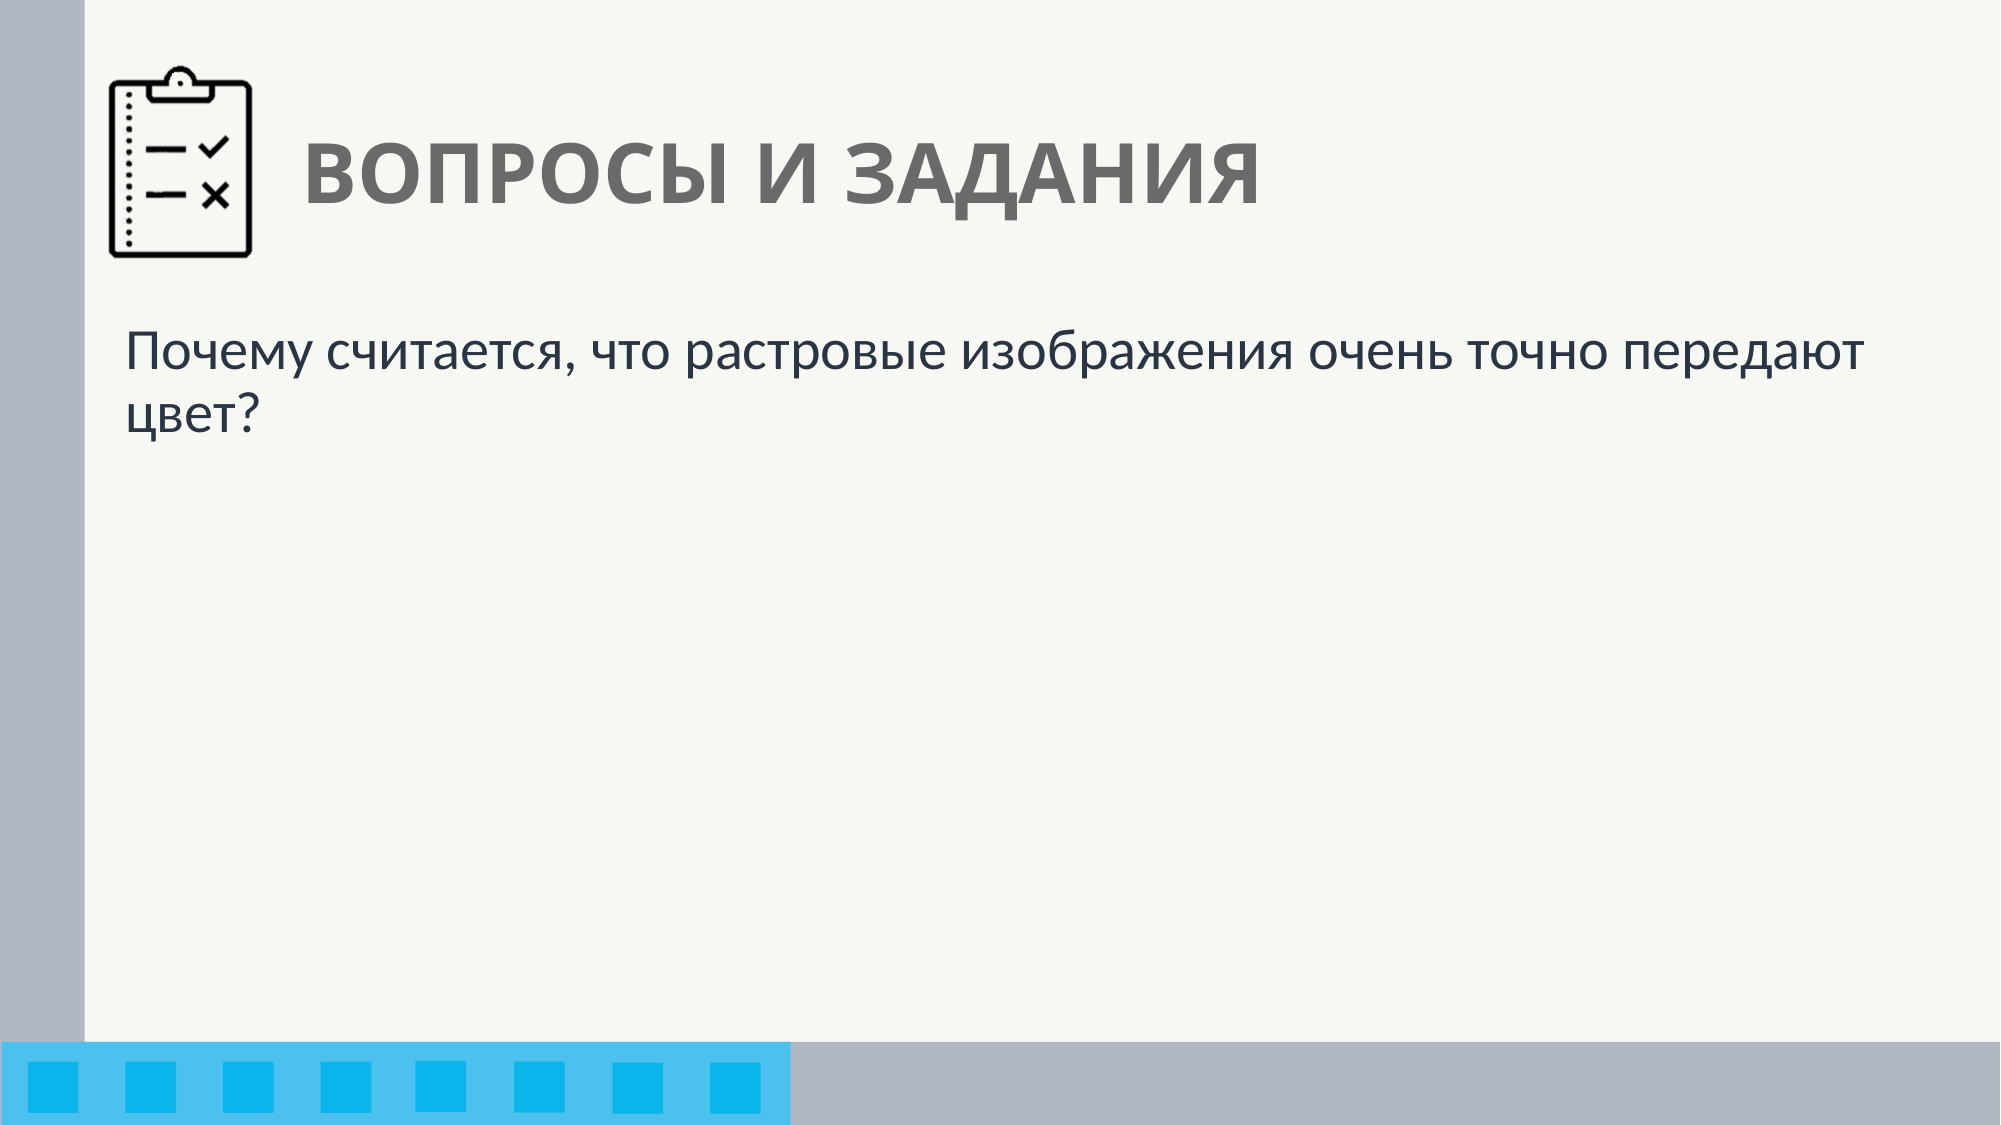

# ВОПРОСЫ И ЗАДАНИЯ
Почему считается, что растровые изображения очень точно передают цвет?